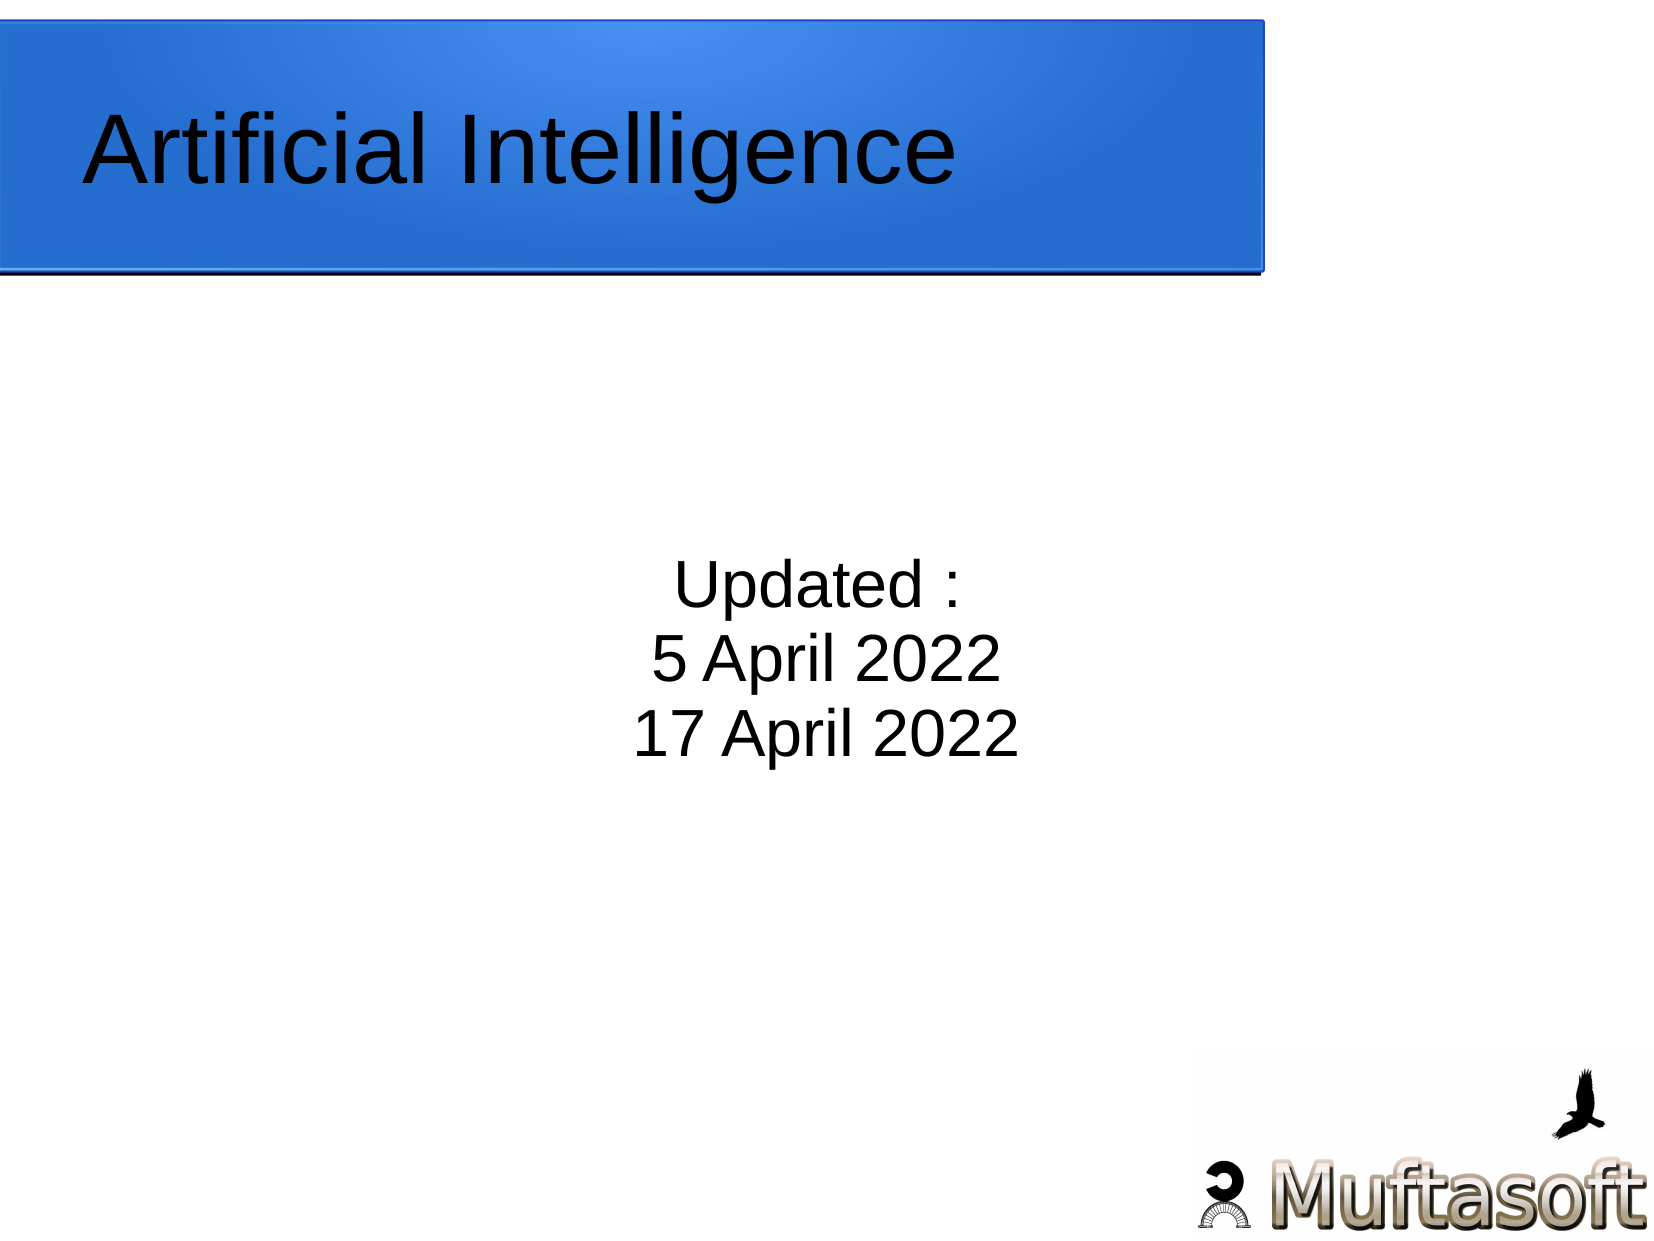

# Artificial Intelligence
Updated :
5 April 2022
17 April 2022